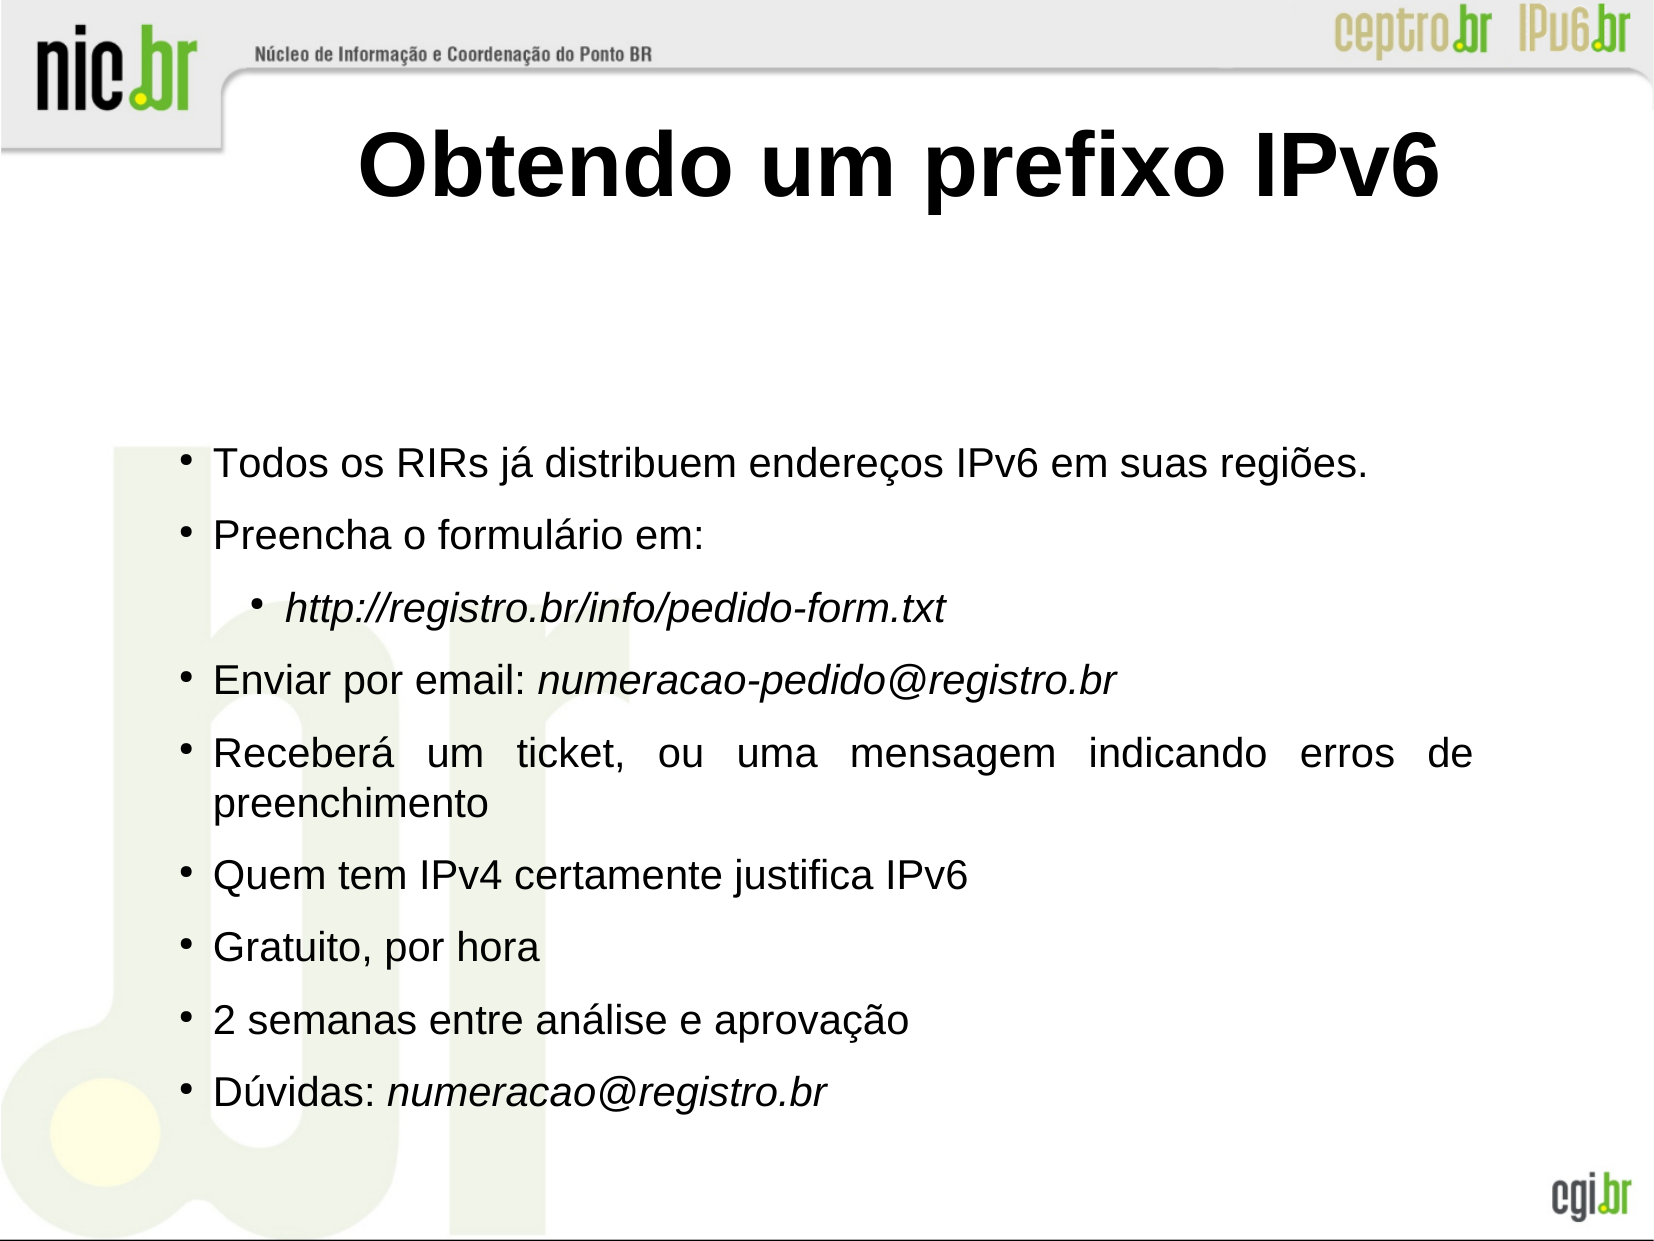

Obtendo um prefixo IPv6
Todos os RIRs já distribuem endereços IPv6 em suas regiões.
Preencha o formulário em:
http://registro.br/info/pedido-form.txt
Enviar por email: numeracao-pedido@registro.br
Receberá um ticket, ou uma mensagem indicando erros de preenchimento
Quem tem IPv4 certamente justifica IPv6
Gratuito, por hora
2 semanas entre análise e aprovação
Dúvidas: numeracao@registro.br